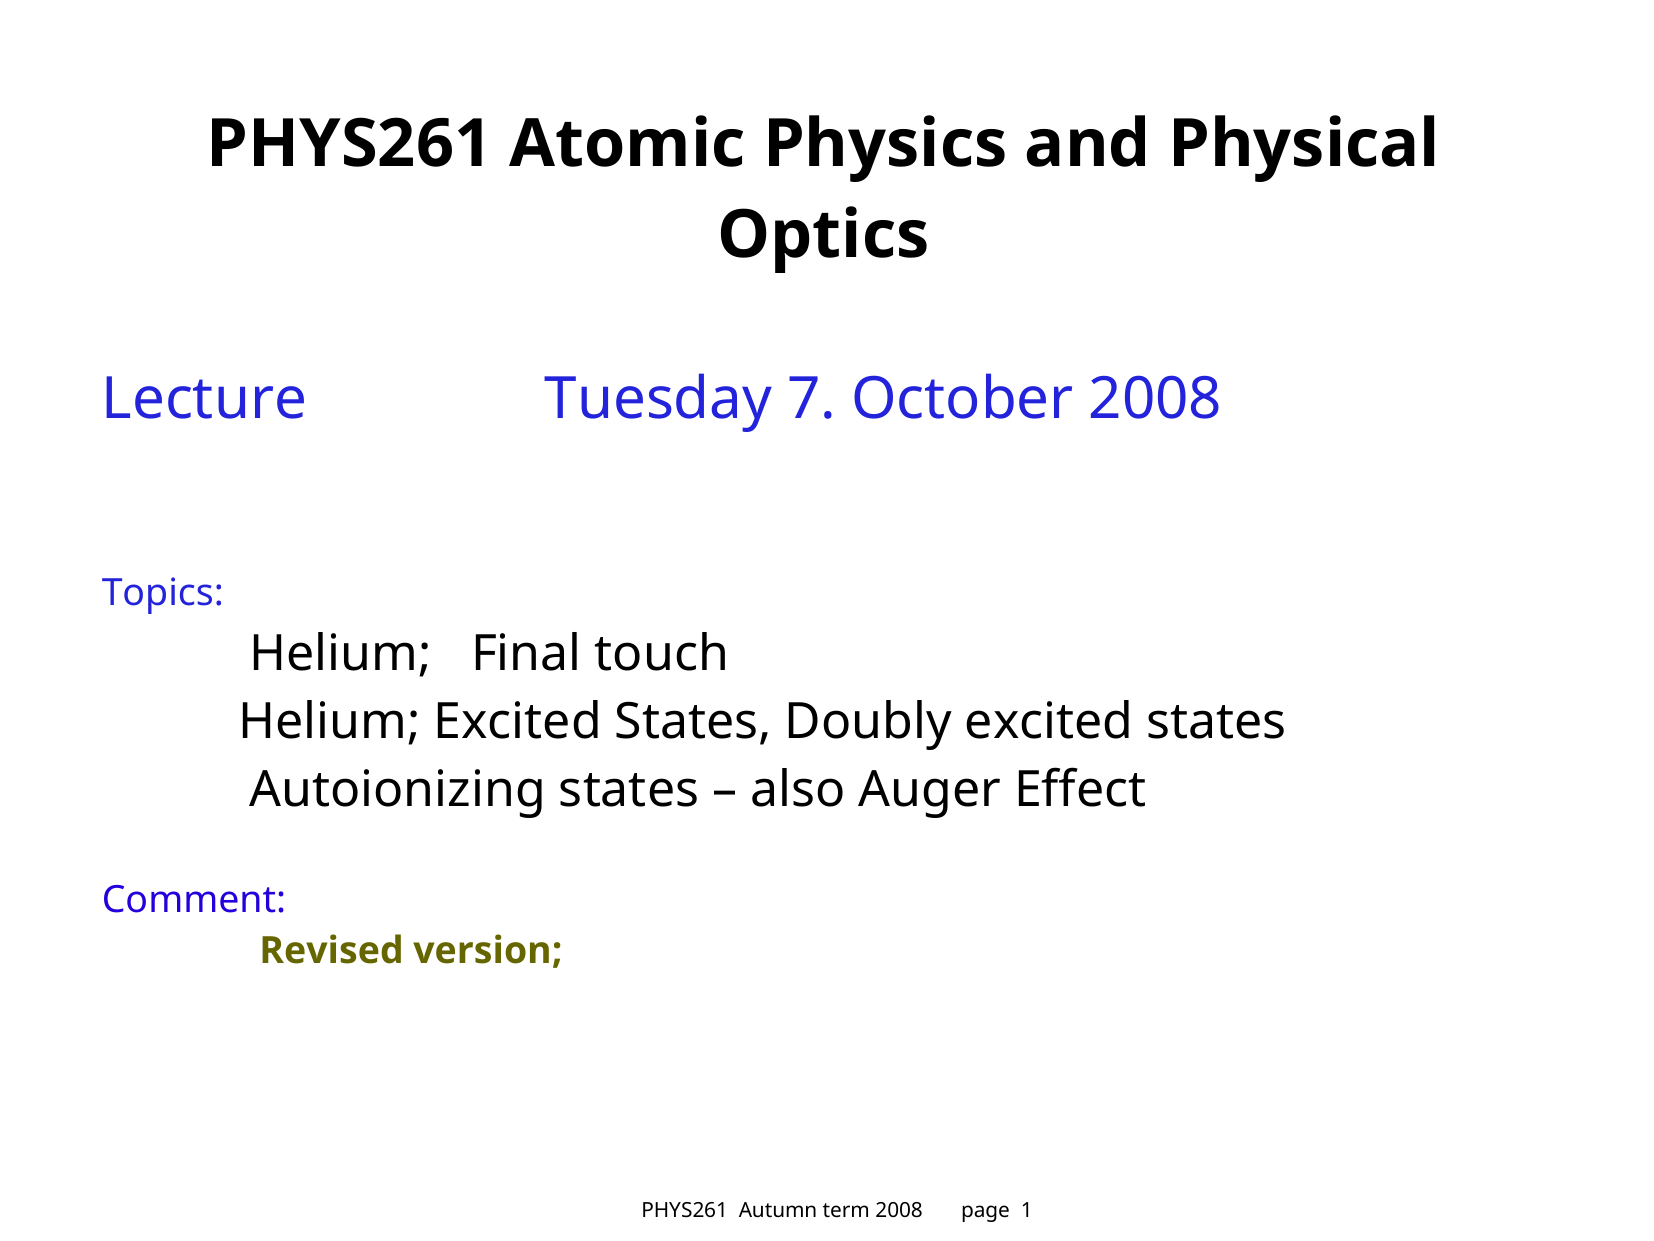

PHYS261 Atomic Physics and Physical Optics
Lecture 		Tuesday 7. October 2008
Topics:
 		Helium; 	Final touch
 Helium; Excited States, Doubly excited states
		Autoionizing states – also Auger Effect
Comment:
		 Revised version;